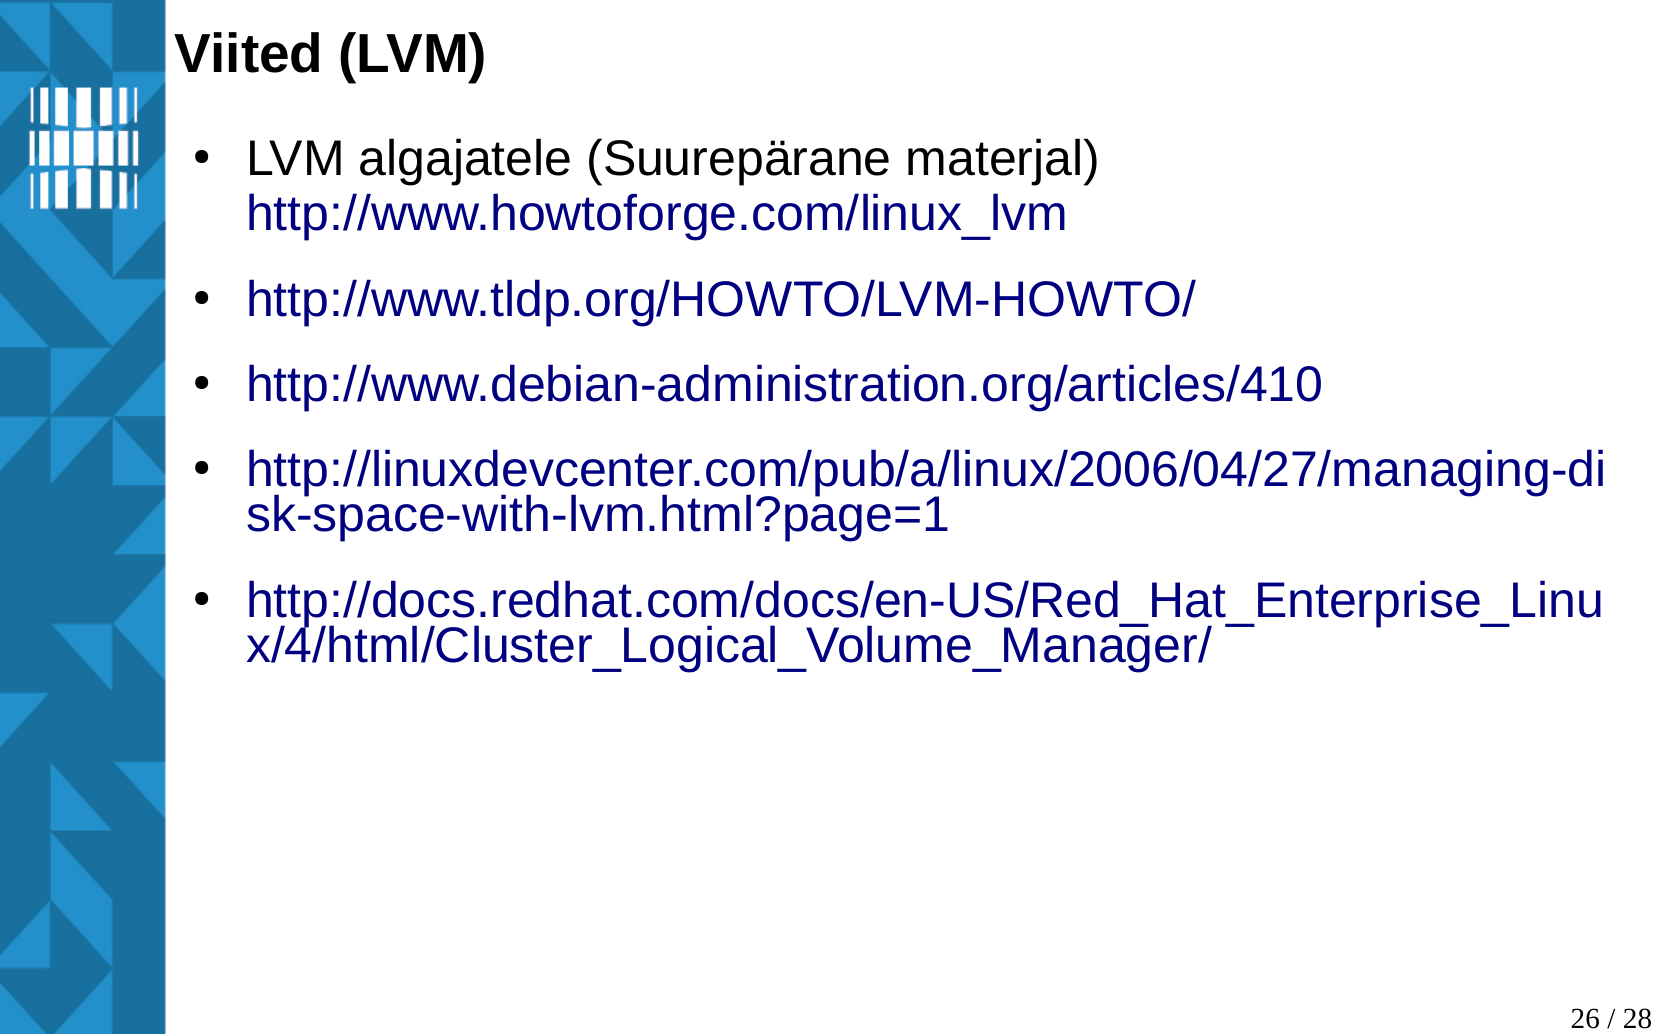

# Viited (LVM)
LVM algajatele (Suurepärane materjal) http://www.howtoforge.com/linux_lvm
http://www.tldp.org/HOWTO/LVM-HOWTO/
http://www.debian-administration.org/articles/410
http://linuxdevcenter.com/pub/a/linux/2006/04/27/managing-disk-space-with-lvm.html?page=1
http://docs.redhat.com/docs/en-US/Red_Hat_Enterprise_Linux/4/html/Cluster_Logical_Volume_Manager/
26